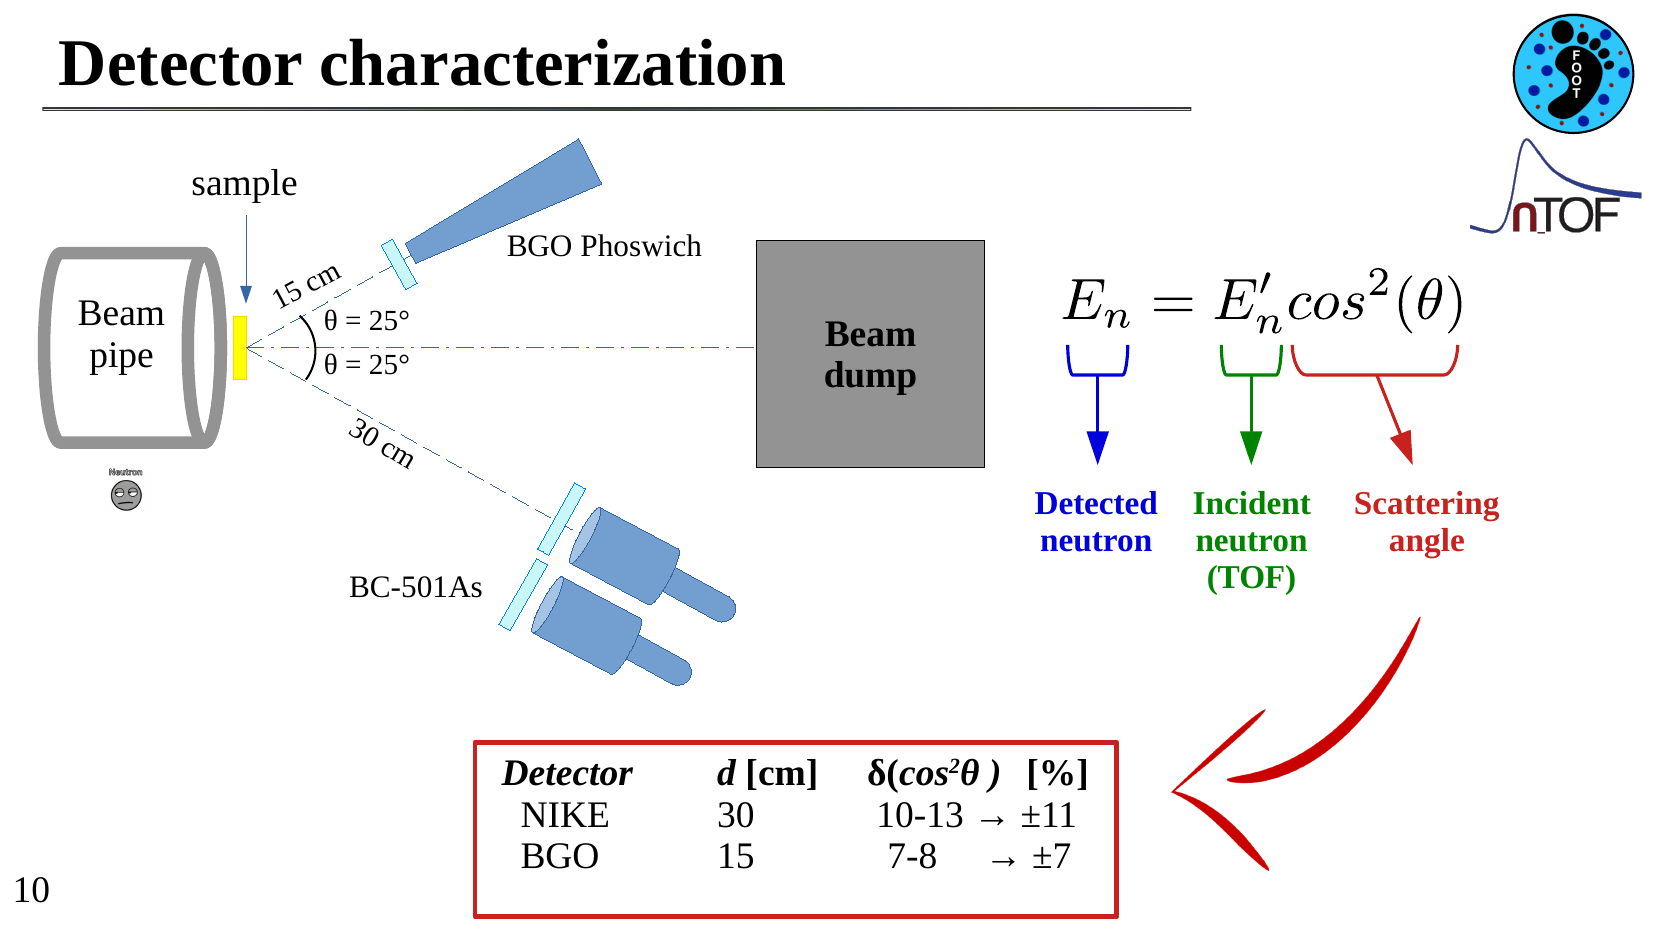

Detector characterization
sample
BGO Phoswich
Beam
dump
15 cm
Beam
pipe
θ = 25°
θ = 25°
30 cm
Detected neutron
Incident neutron
(TOF)
Scattering angle
BC-501As
 Detector		d [cm]	δ(cos2θ )	 [%]
 NIKE		30		 10-13 → ±11
 BGO		15 7-8 → ±7
10